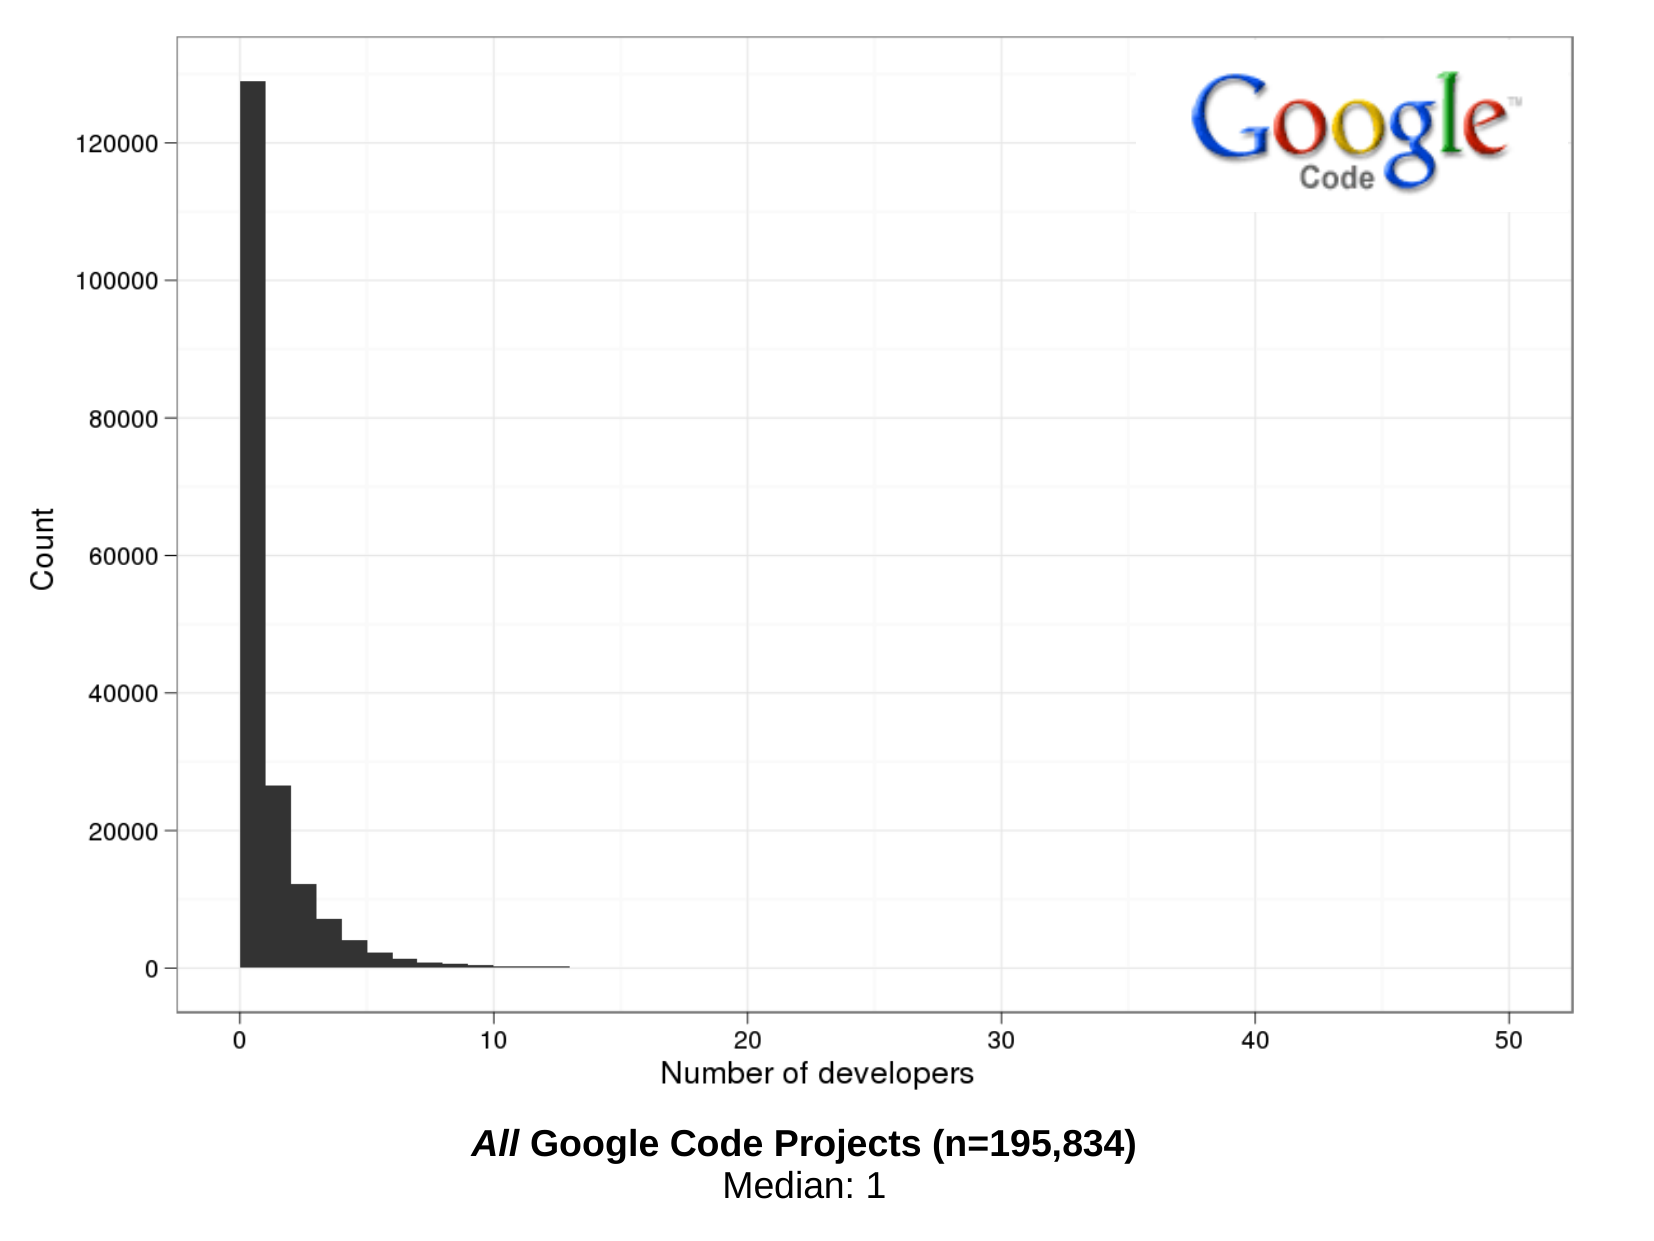

All Google Code Projects (n=195,834)
Median: 1